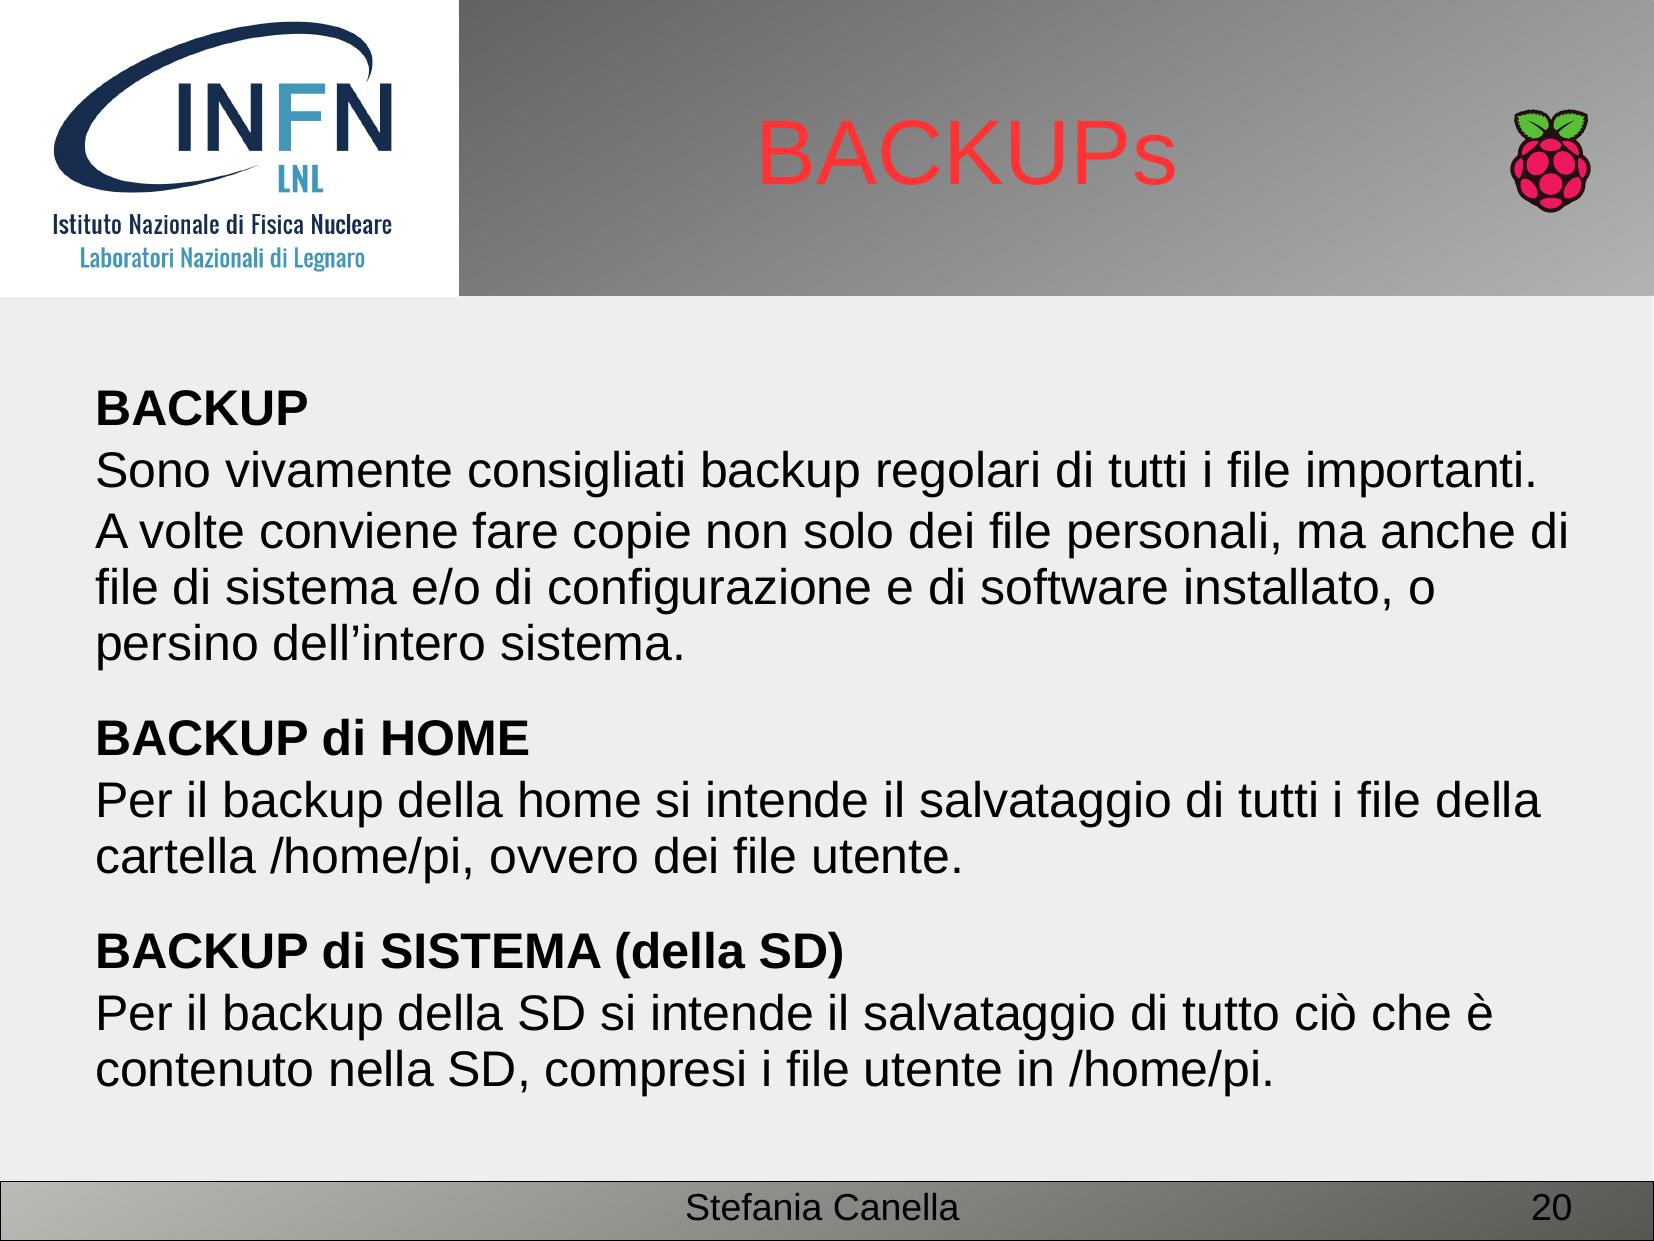

# BACKUPs
BACKUP
Sono vivamente consigliati backup regolari di tutti i file importanti.
A volte conviene fare copie non solo dei file personali, ma anche di file di sistema e/o di configurazione e di software installato, o persino dell’intero sistema.
BACKUP di HOME
Per il backup della home si intende il salvataggio di tutti i file della cartella /home/pi, ovvero dei file utente.
BACKUP di SISTEMA (della SD)
Per il backup della SD si intende il salvataggio di tutto ciò che è contenuto nella SD, compresi i file utente in /home/pi.
Stefania Canella